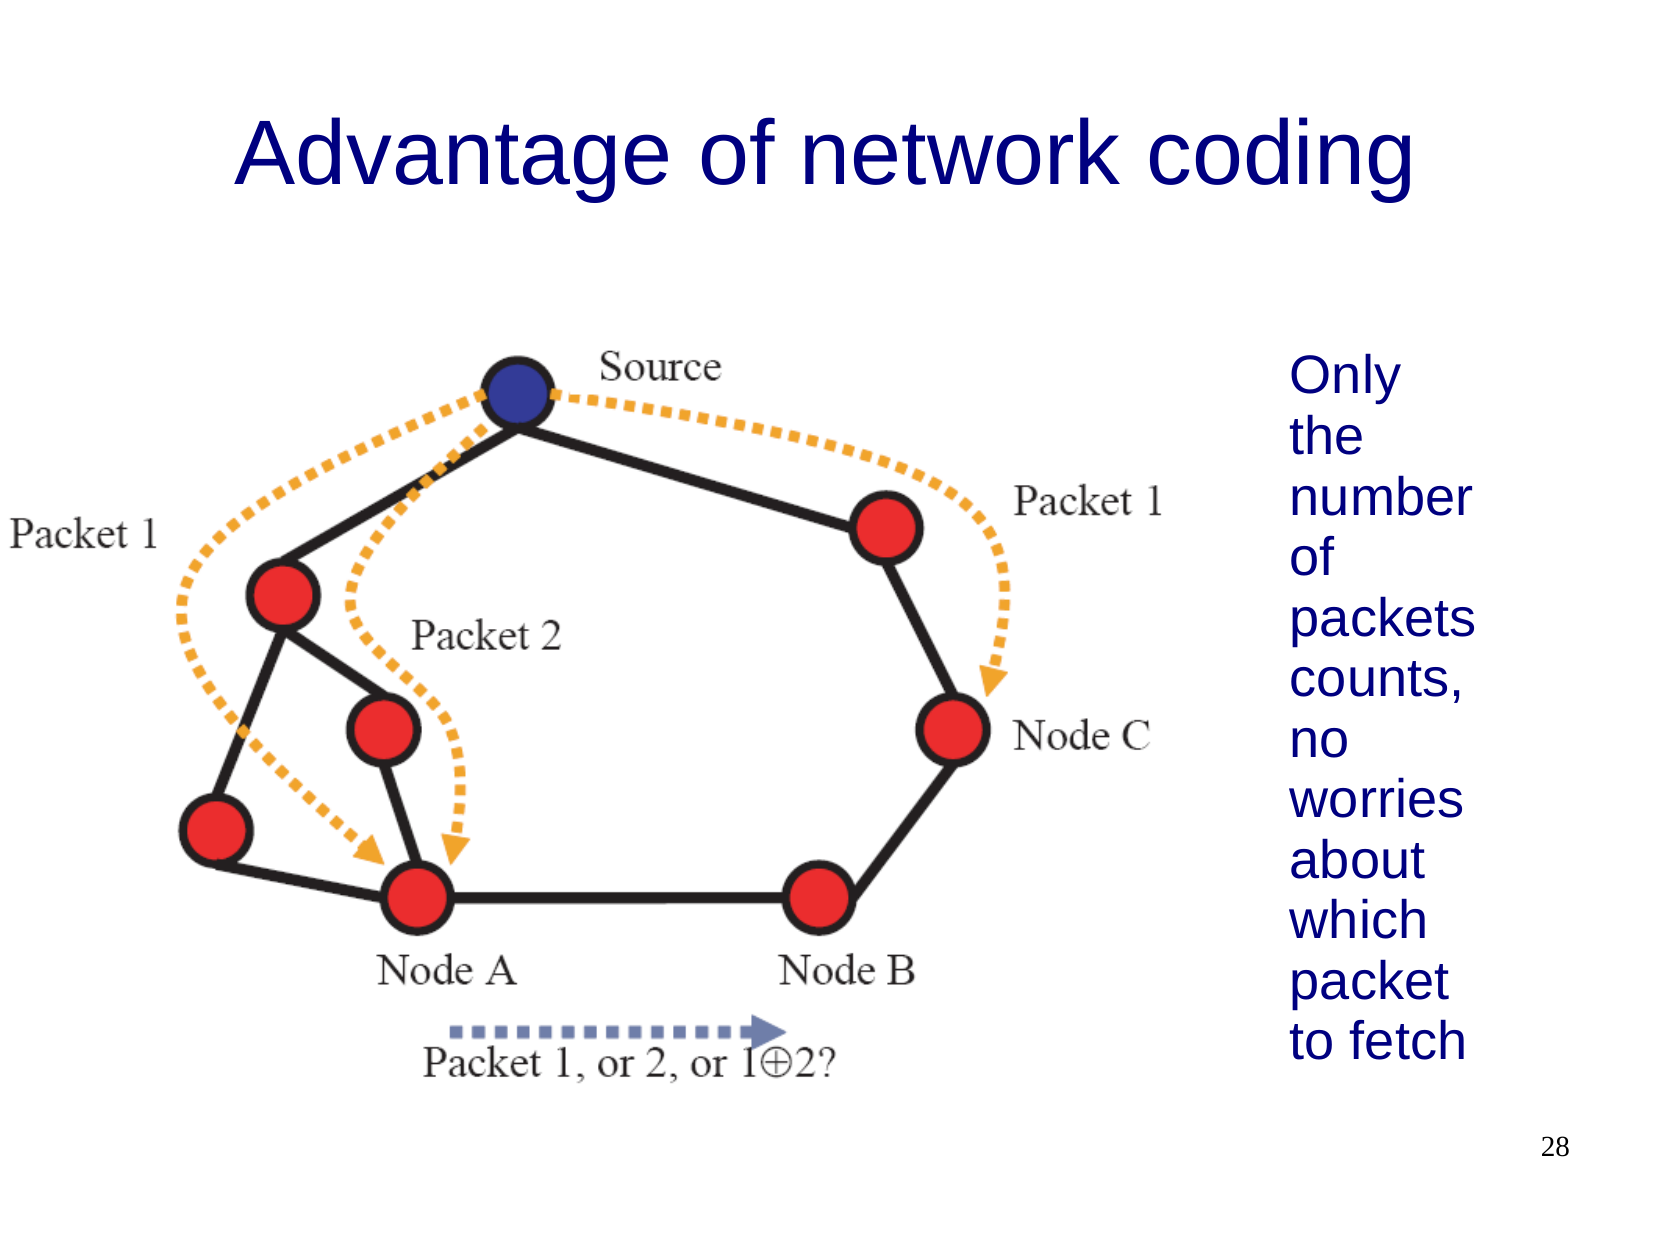

# Advantage of network coding
Only the number of packets counts, no worries about which packet to fetch
28